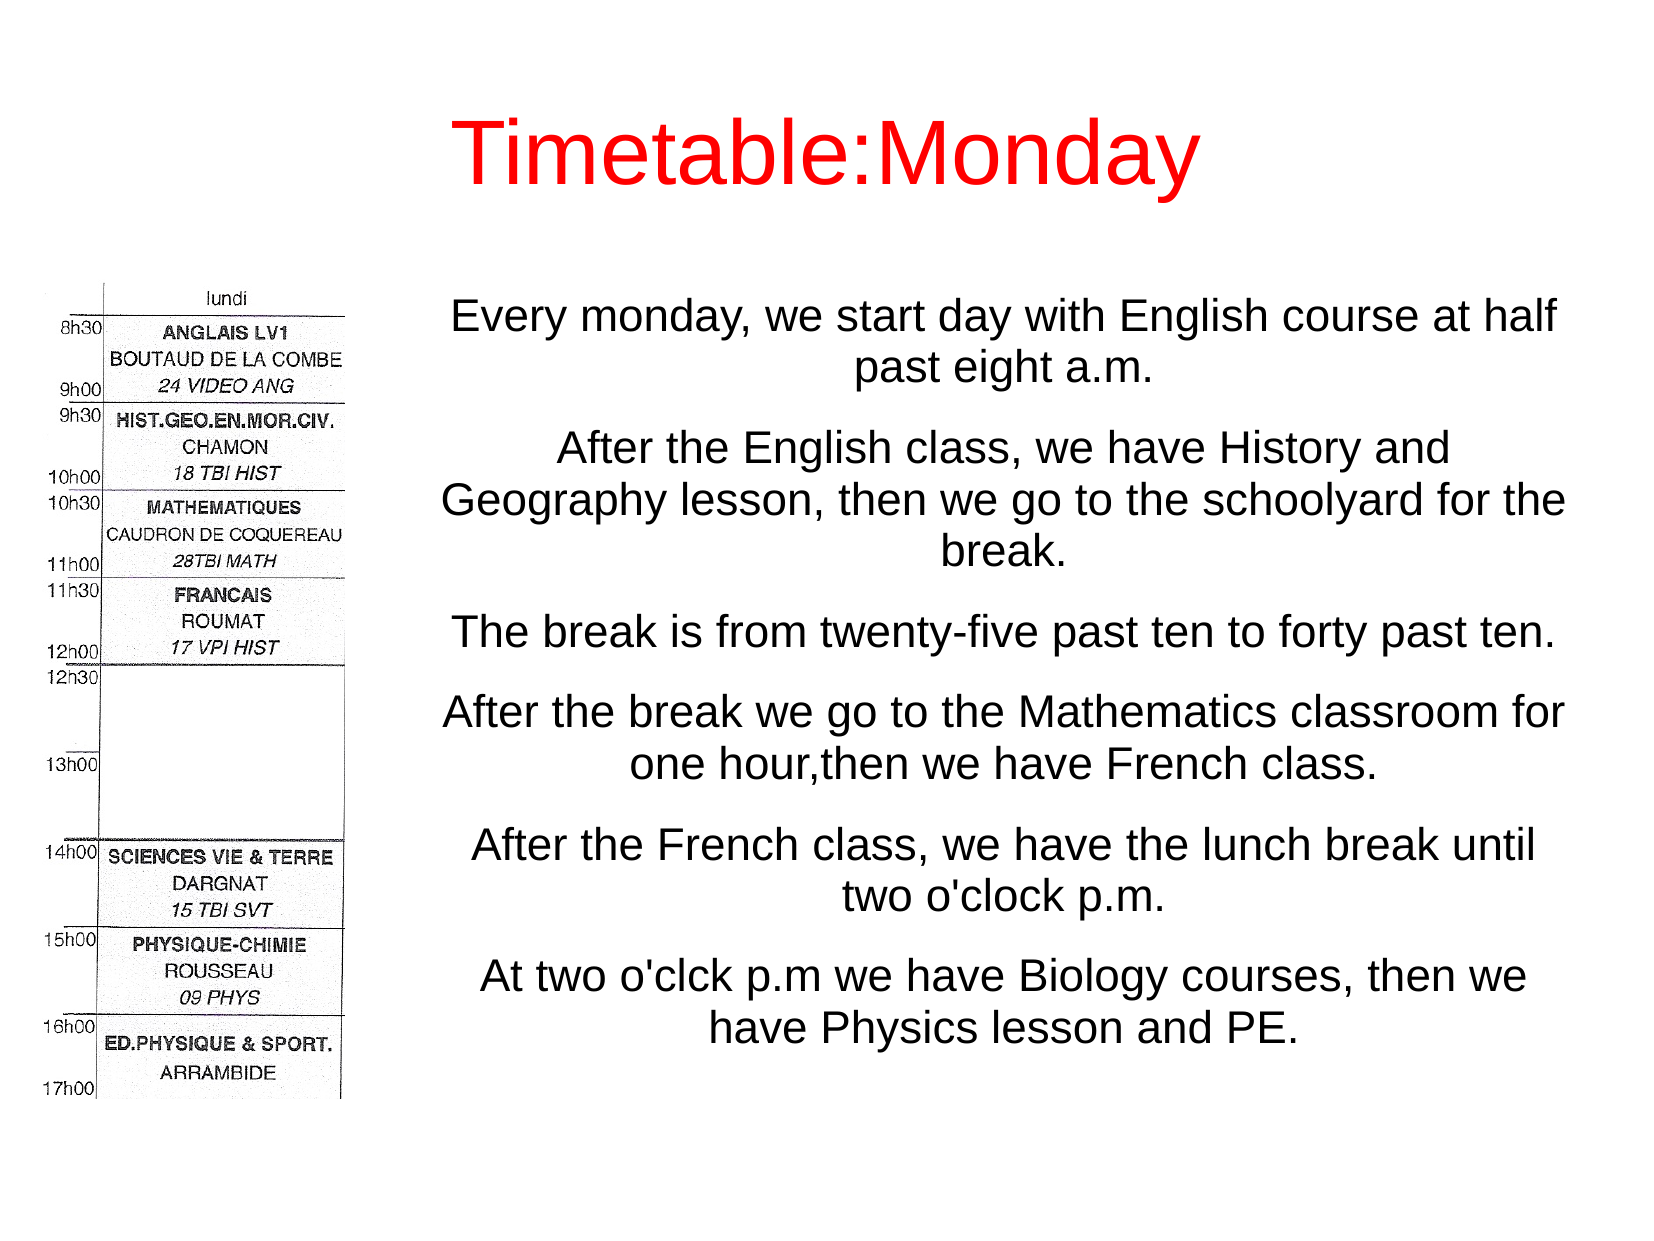

# Timetable:Monday
Every monday, we start day with English course at half past eight a.m.
After the English class, we have History and Geography lesson, then we go to the schoolyard for the break.
The break is from twenty-five past ten to forty past ten.
After the break we go to the Mathematics classroom for one hour,then we have French class.
After the French class, we have the lunch break until two o'clock p.m.
At two o'clck p.m we have Biology courses, then we have Physics lesson and PE.